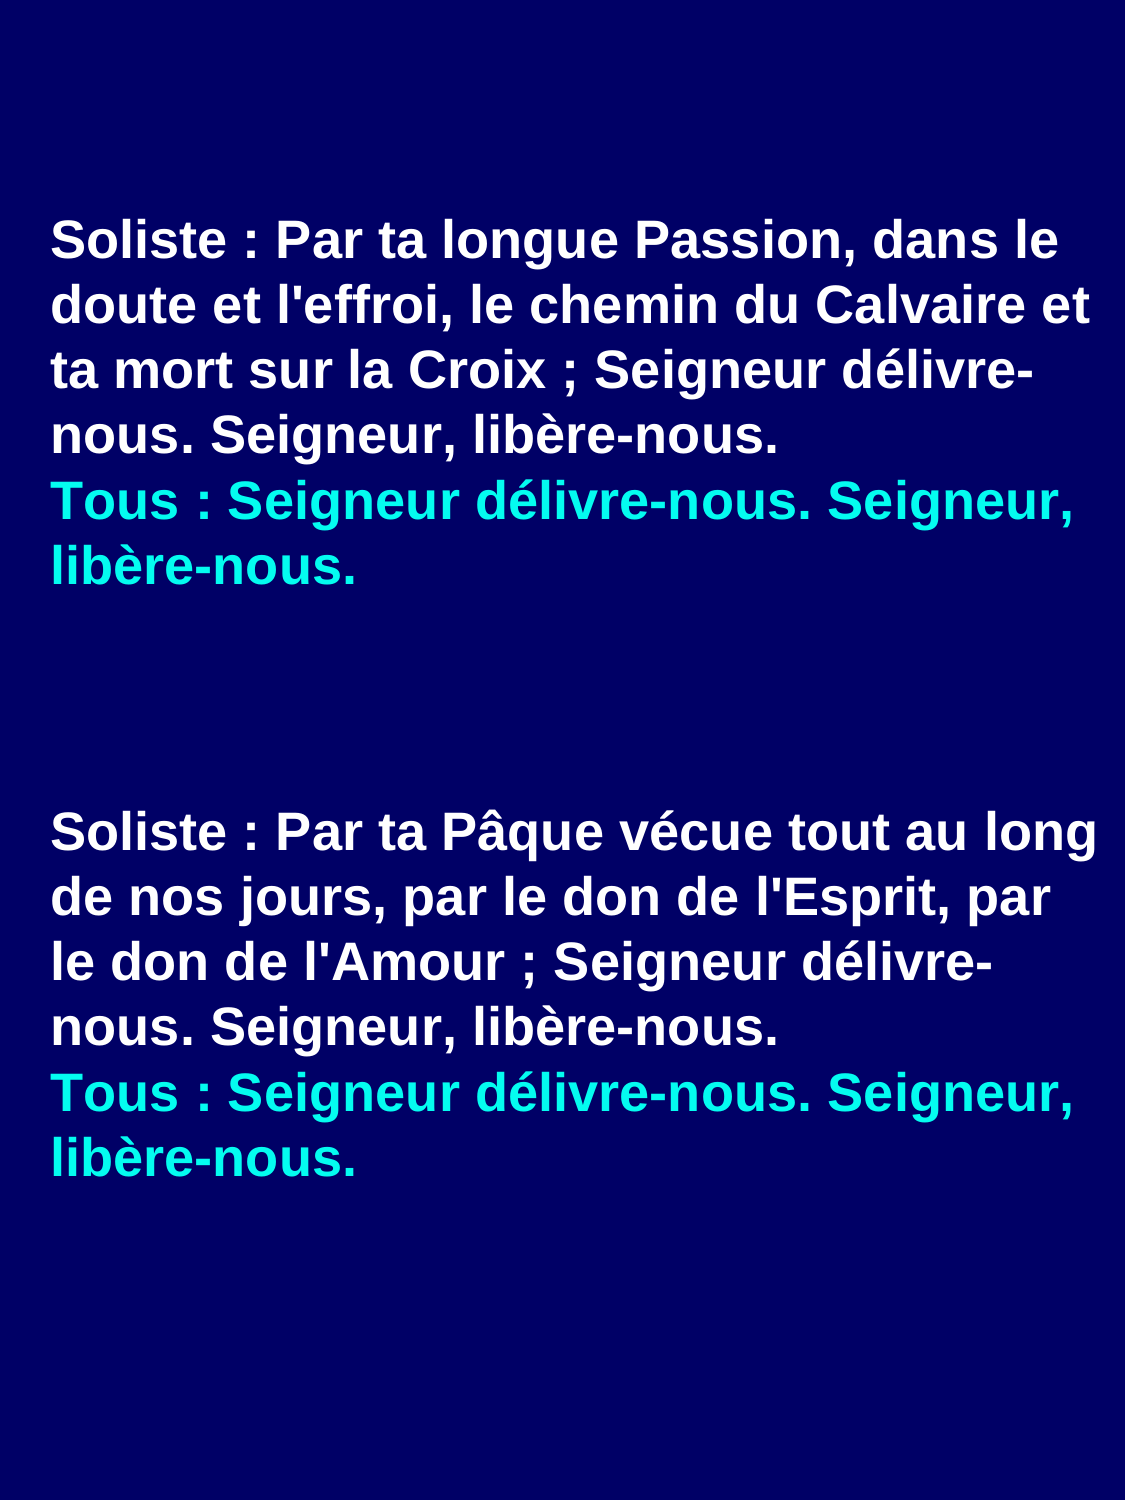

Soliste : Par ta longue Passion, dans le doute et l'effroi, le chemin du Calvaire et ta mort sur la Croix ; Seigneur délivre-nous. Seigneur, libère-nous.
Tous : Seigneur délivre-nous. Seigneur, libère-nous.
Soliste : Par ta Pâque vécue tout au long de nos jours, par le don de l'Esprit, par le don de l'Amour ; Seigneur délivre-nous. Seigneur, libère-nous.
Tous : Seigneur délivre-nous. Seigneur, libère-nous.